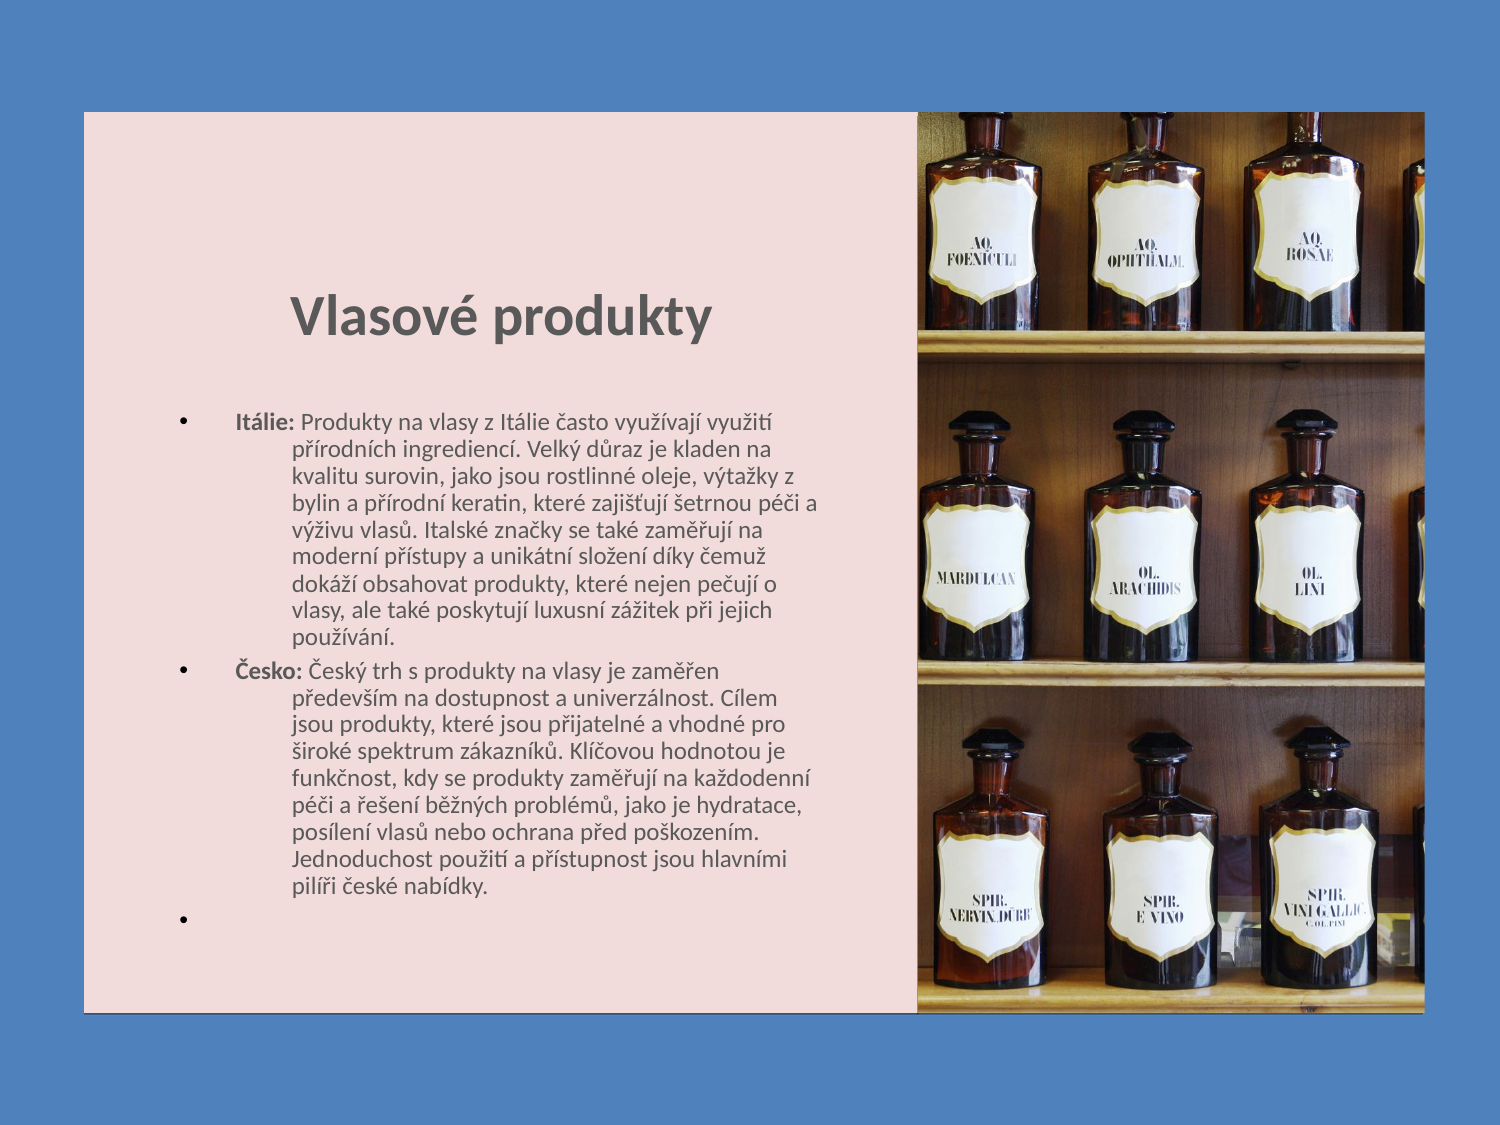

# Vlasové produkty
Itálie: Produkty na vlasy z Itálie často využívají využití přírodních ingrediencí. Velký důraz je kladen na kvalitu surovin, jako jsou rostlinné oleje, výtažky z bylin a přírodní keratin, které zajišťují šetrnou péči a výživu vlasů. Italské značky se také zaměřují na moderní přístupy a unikátní složení díky čemuž dokáží obsahovat produkty, které nejen pečují o vlasy, ale také poskytují luxusní zážitek při jejich používání.
Česko: Český trh s produkty na vlasy je zaměřen především na dostupnost a univerzálnost. Cílem jsou produkty, které jsou přijatelné a vhodné pro široké spektrum zákazníků. Klíčovou hodnotou je funkčnost, kdy se produkty zaměřují na každodenní péči a řešení běžných problémů, jako je hydratace, posílení vlasů nebo ochrana před poškozením. Jednoduchost použití a přístupnost jsou hlavními pilíři české nabídky.